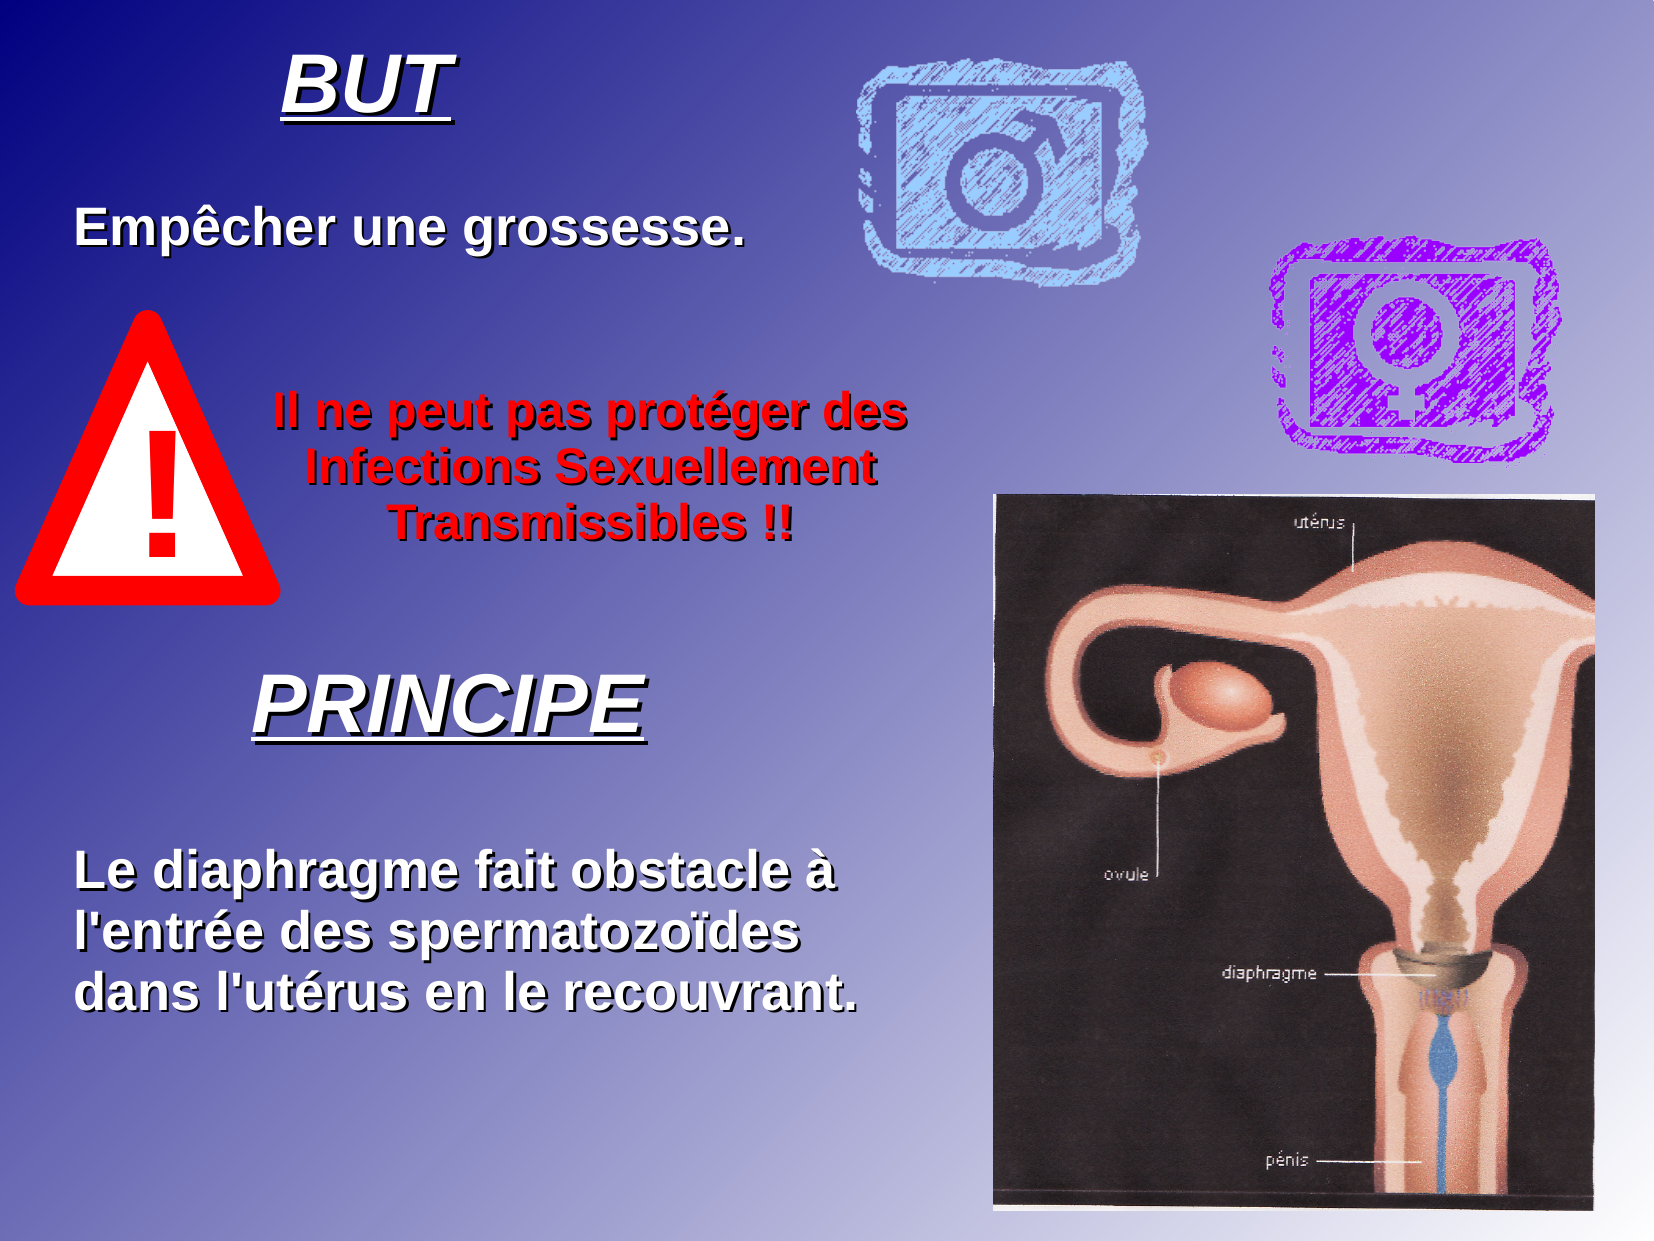

BUT
Empêcher une grossesse.
Il ne peut pas protéger des Infections Sexuellement Transmissibles !!
!
PRINCIPE
Le diaphragme fait obstacle à l'entrée des spermatozoïdes dans l'utérus en le recouvrant.